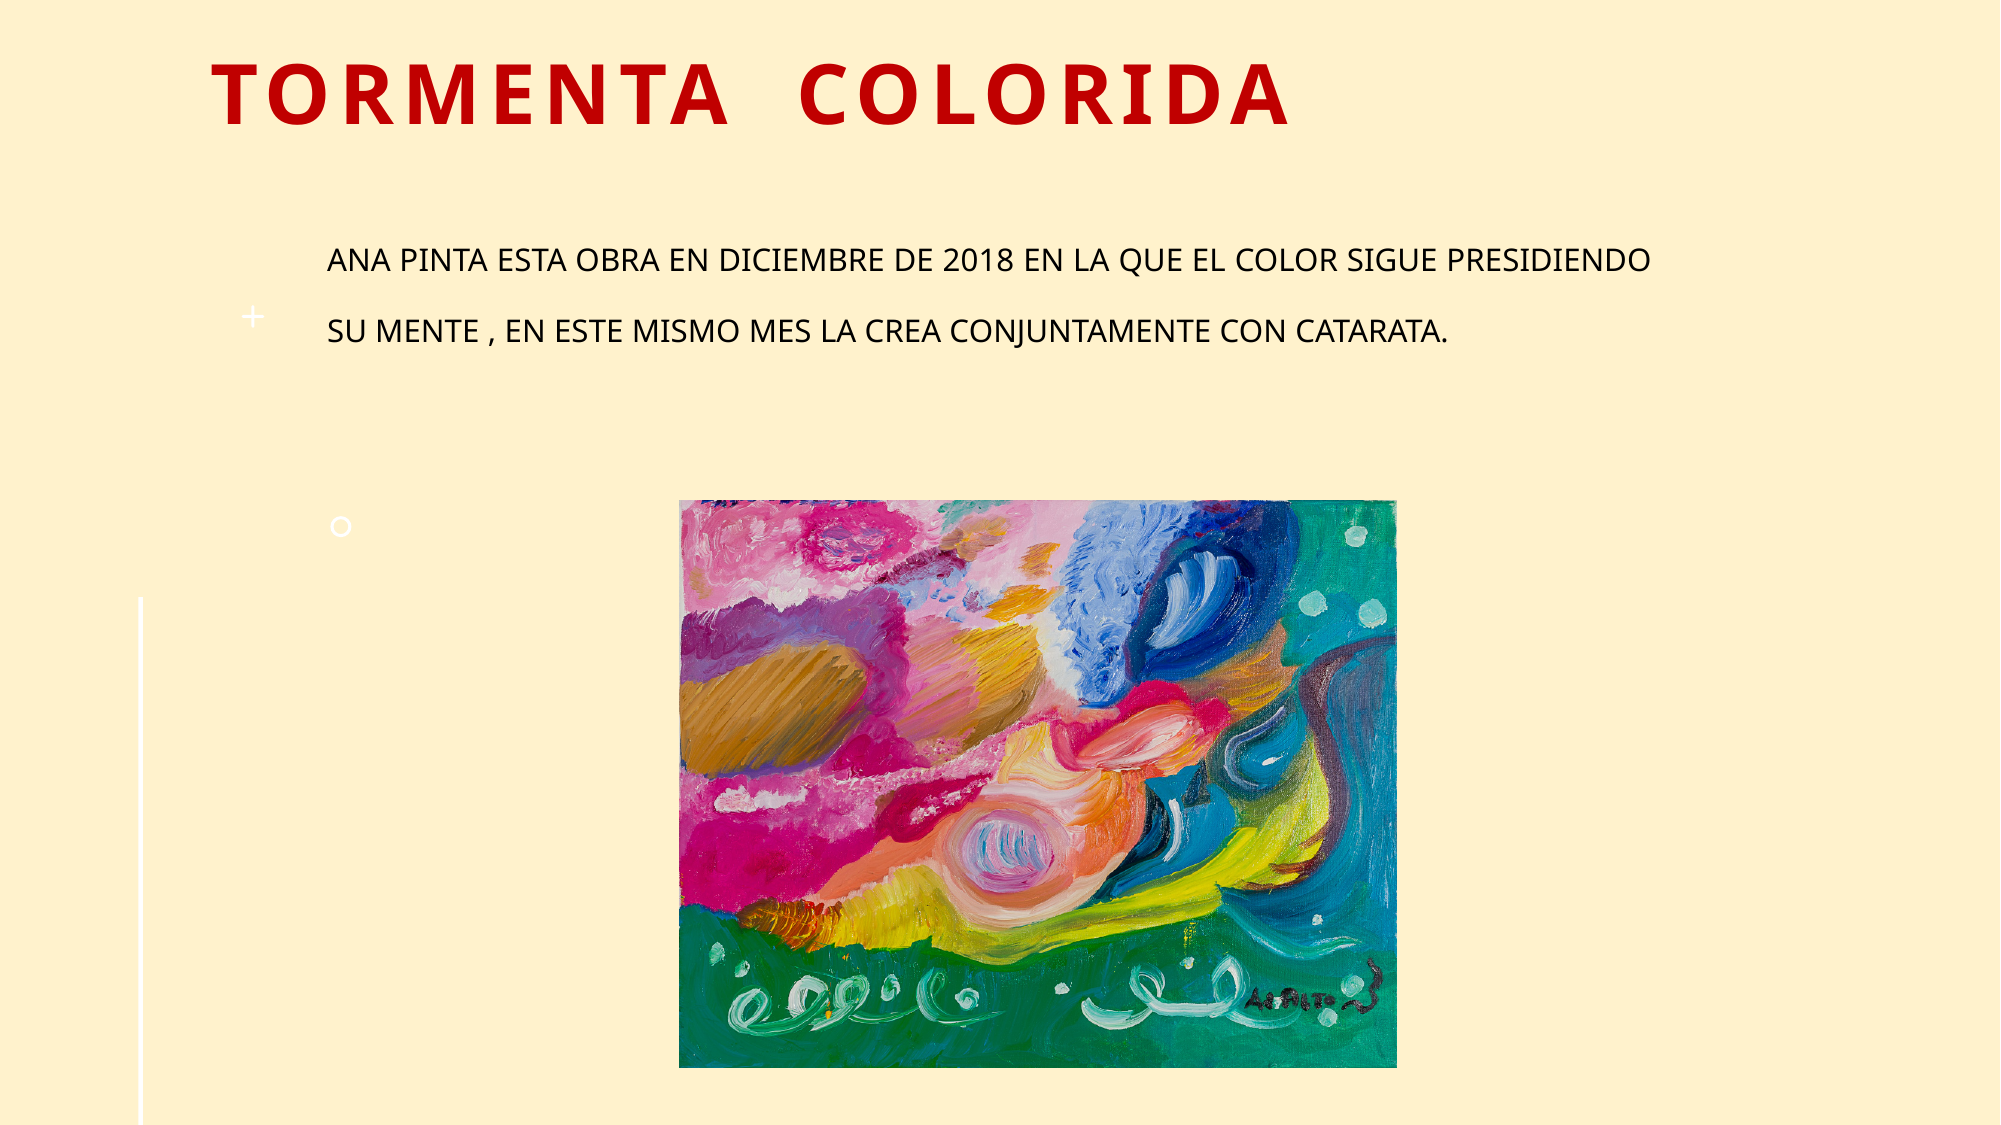

TORMENTA COLORIDA
# ANA PINTA ESTA OBRA EN DICIEMBRE DE 2018 EN LA QUE EL COLOR SIGUE PRESIDIENDO SU MENTE , EN ESTE MISMO MES LA CREA CONJUNTAMENTE CON CATARATA.